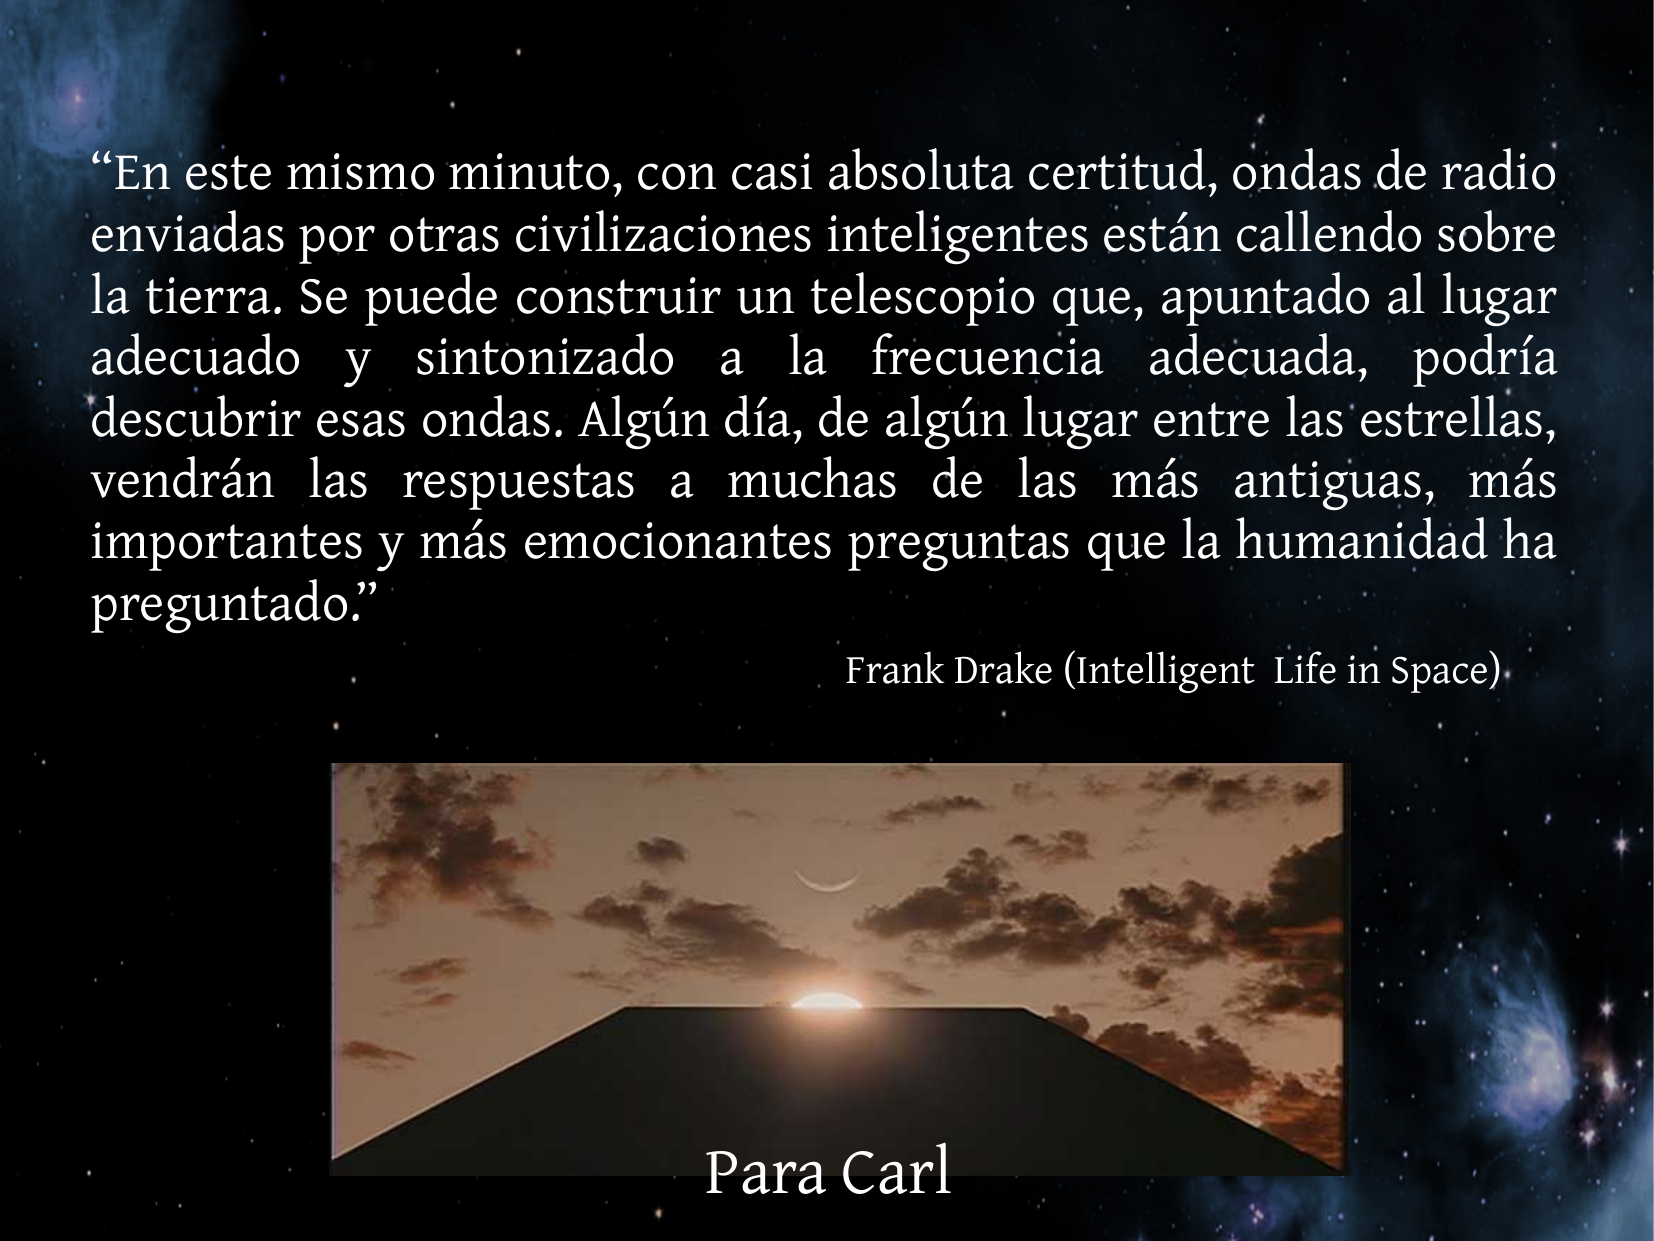

“En este mismo minuto, con casi absoluta certitud, ondas de radio enviadas por otras civilizaciones inteligentes están callendo sobre la tierra. Se puede construir un telescopio que, apuntado al lugar adecuado y sintonizado a la frecuencia adecuada, podría descubrir esas ondas. Algún día, de algún lugar entre las estrellas, vendrán las respuestas a muchas de las más antiguas, más importantes y más emocionantes preguntas que la humanidad ha preguntado.”
Frank Drake (Intelligent Life in Space)
Para Carl